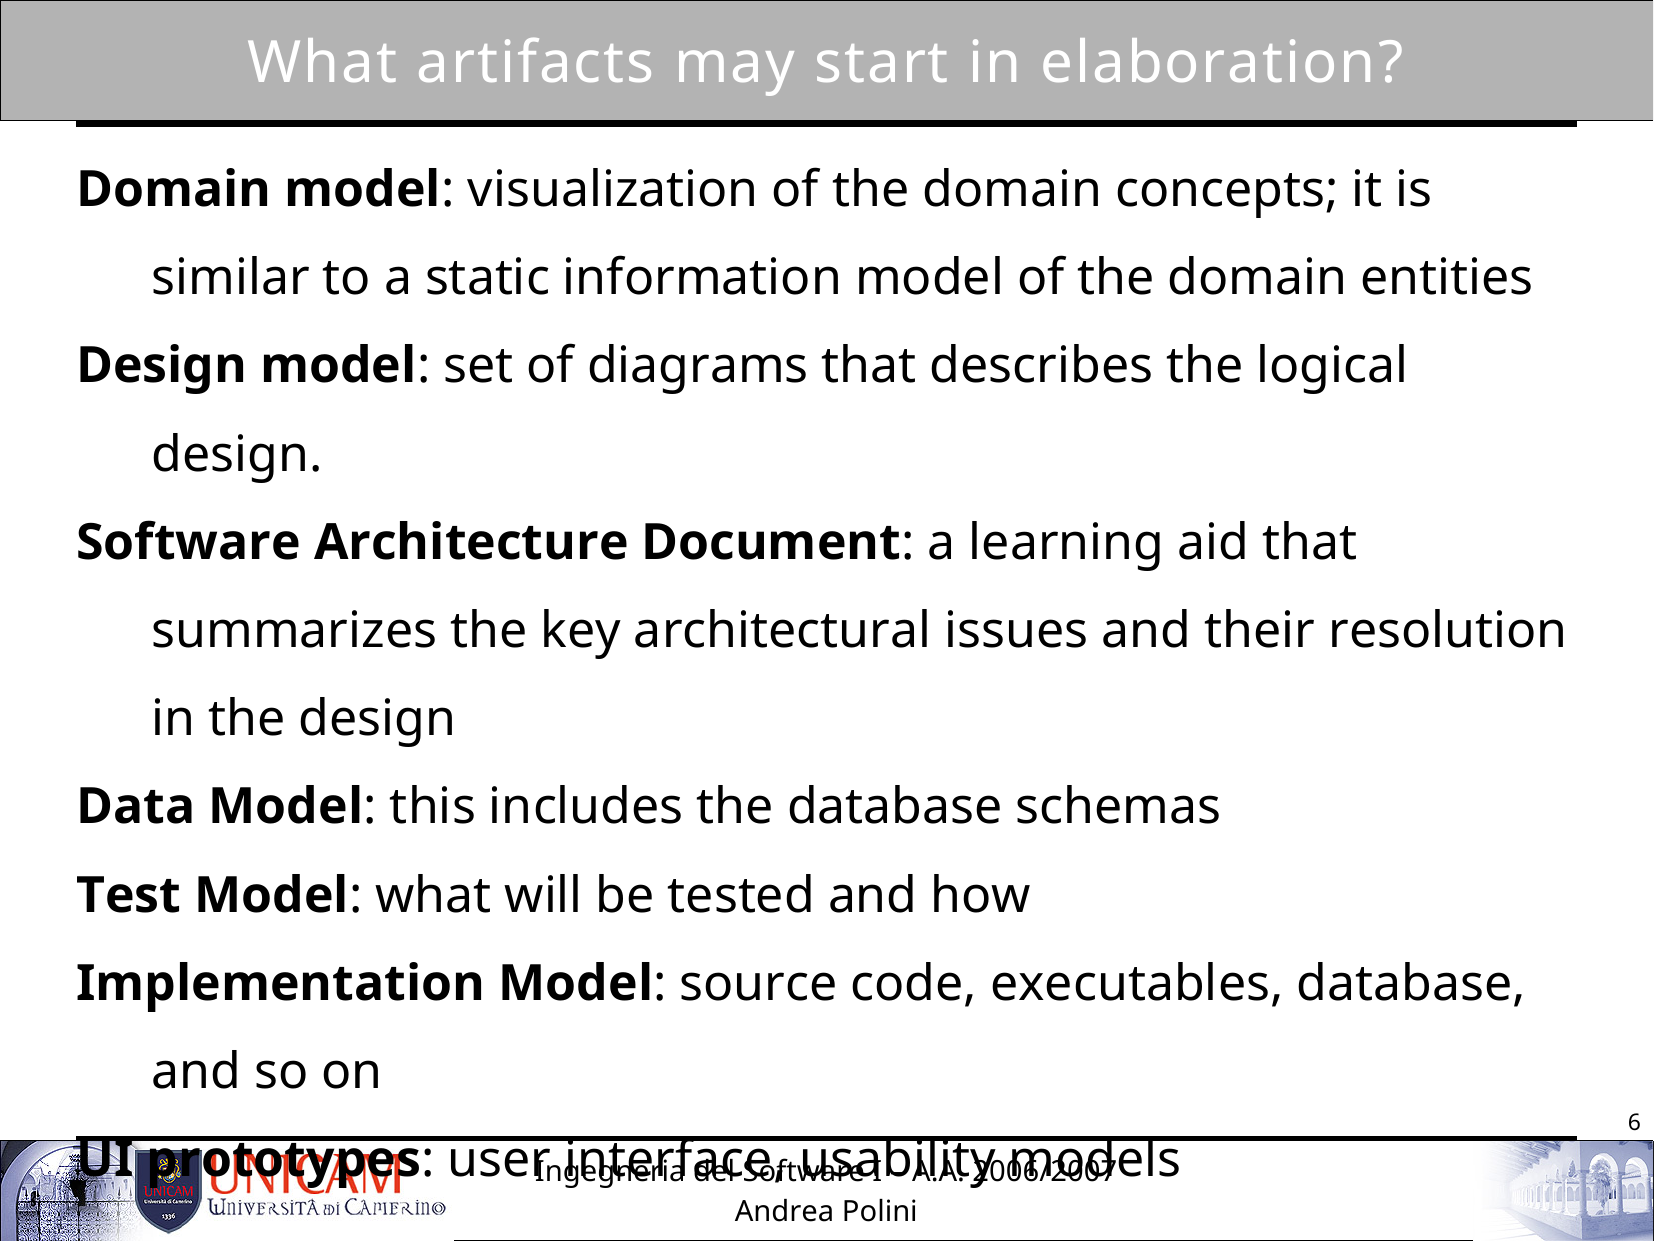

# What artifacts may start in elaboration?
Domain model: visualization of the domain concepts; it is similar to a static information model of the domain entities
Design model: set of diagrams that describes the logical design.
Software Architecture Document: a learning aid that summarizes the key architectural issues and their resolution in the design
Data Model: this includes the database schemas
Test Model: what will be tested and how
Implementation Model: source code, executables, database, and so on
UI prototypes: user interface, usability models
6